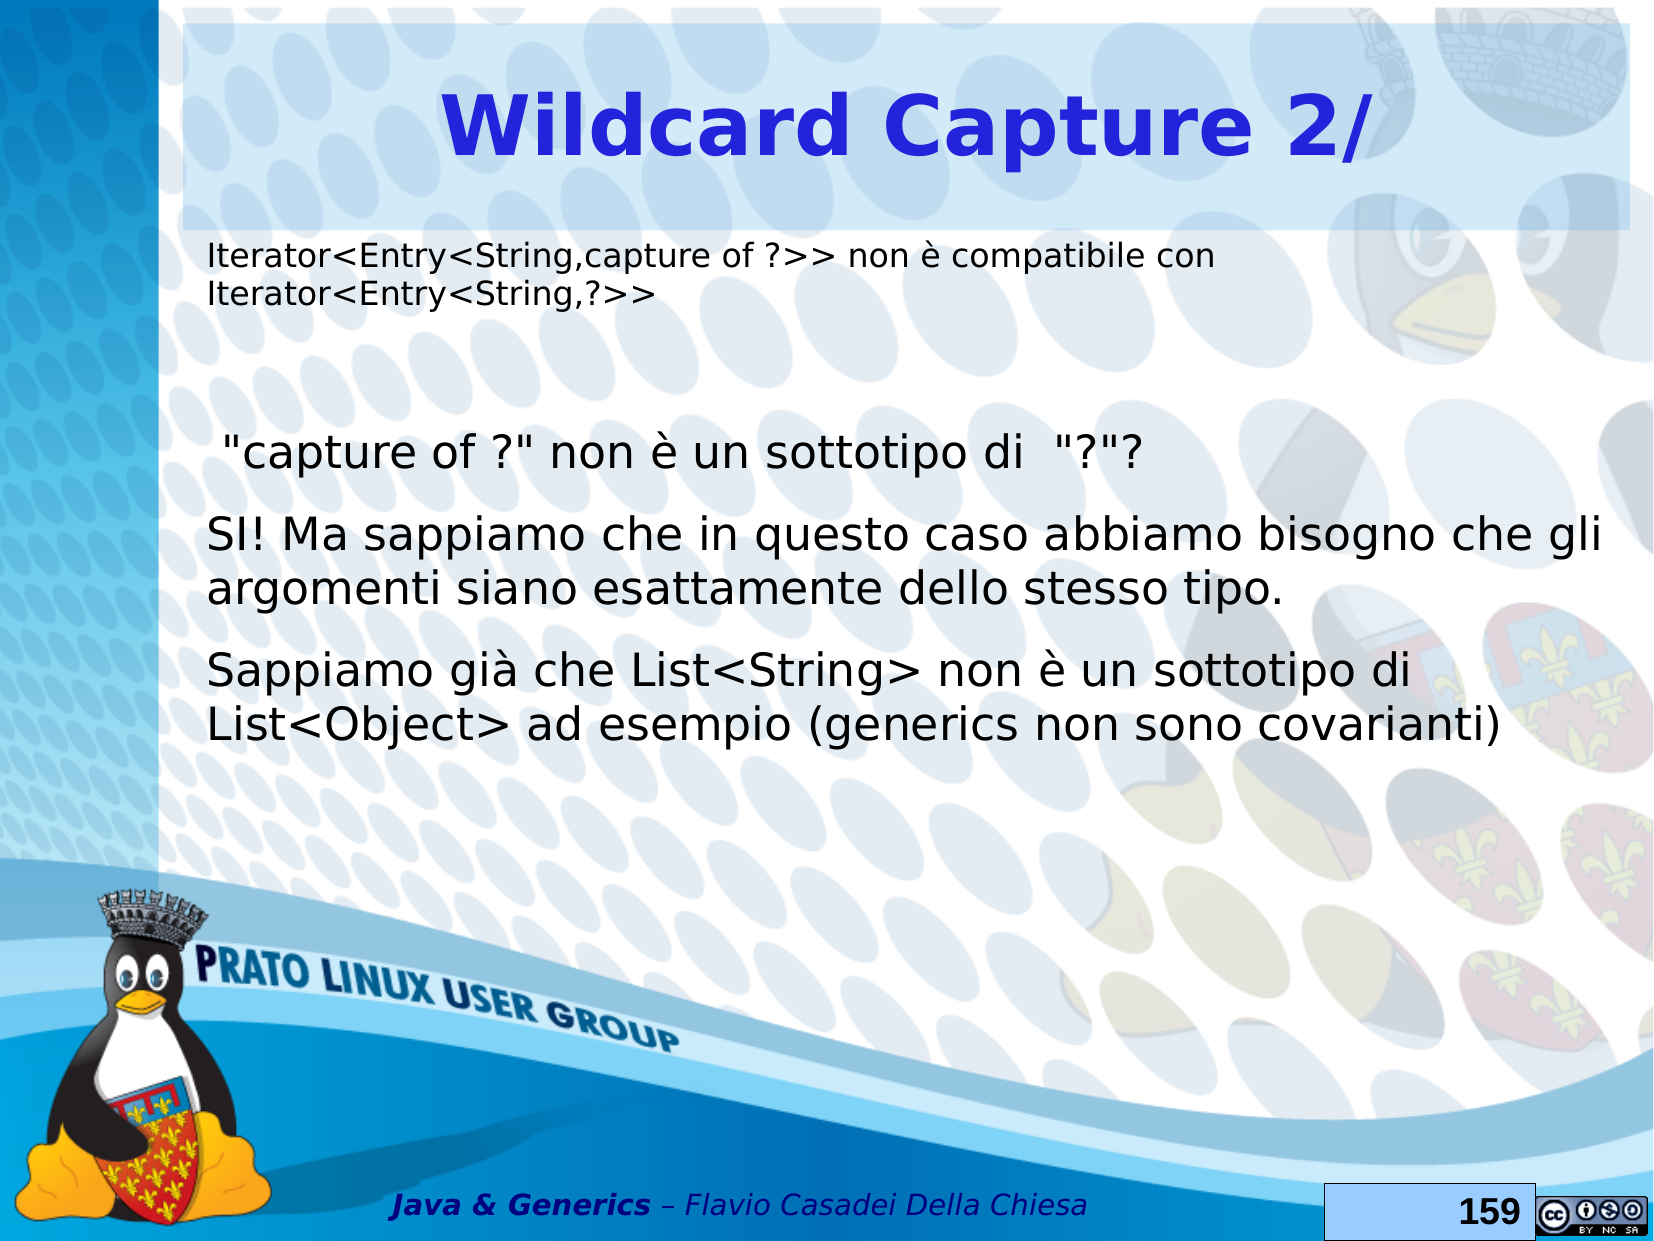

# Wildcard Capture 2/
Iterator<Entry<String,capture of ?>> non è compatibile con Iterator<Entry<String,?>>
 "capture of ?" non è un sottotipo di "?"?
SI! Ma sappiamo che in questo caso abbiamo bisogno che gli argomenti siano esattamente dello stesso tipo.
Sappiamo già che List<String> non è un sottotipo di List<Object> ad esempio (generics non sono covarianti)